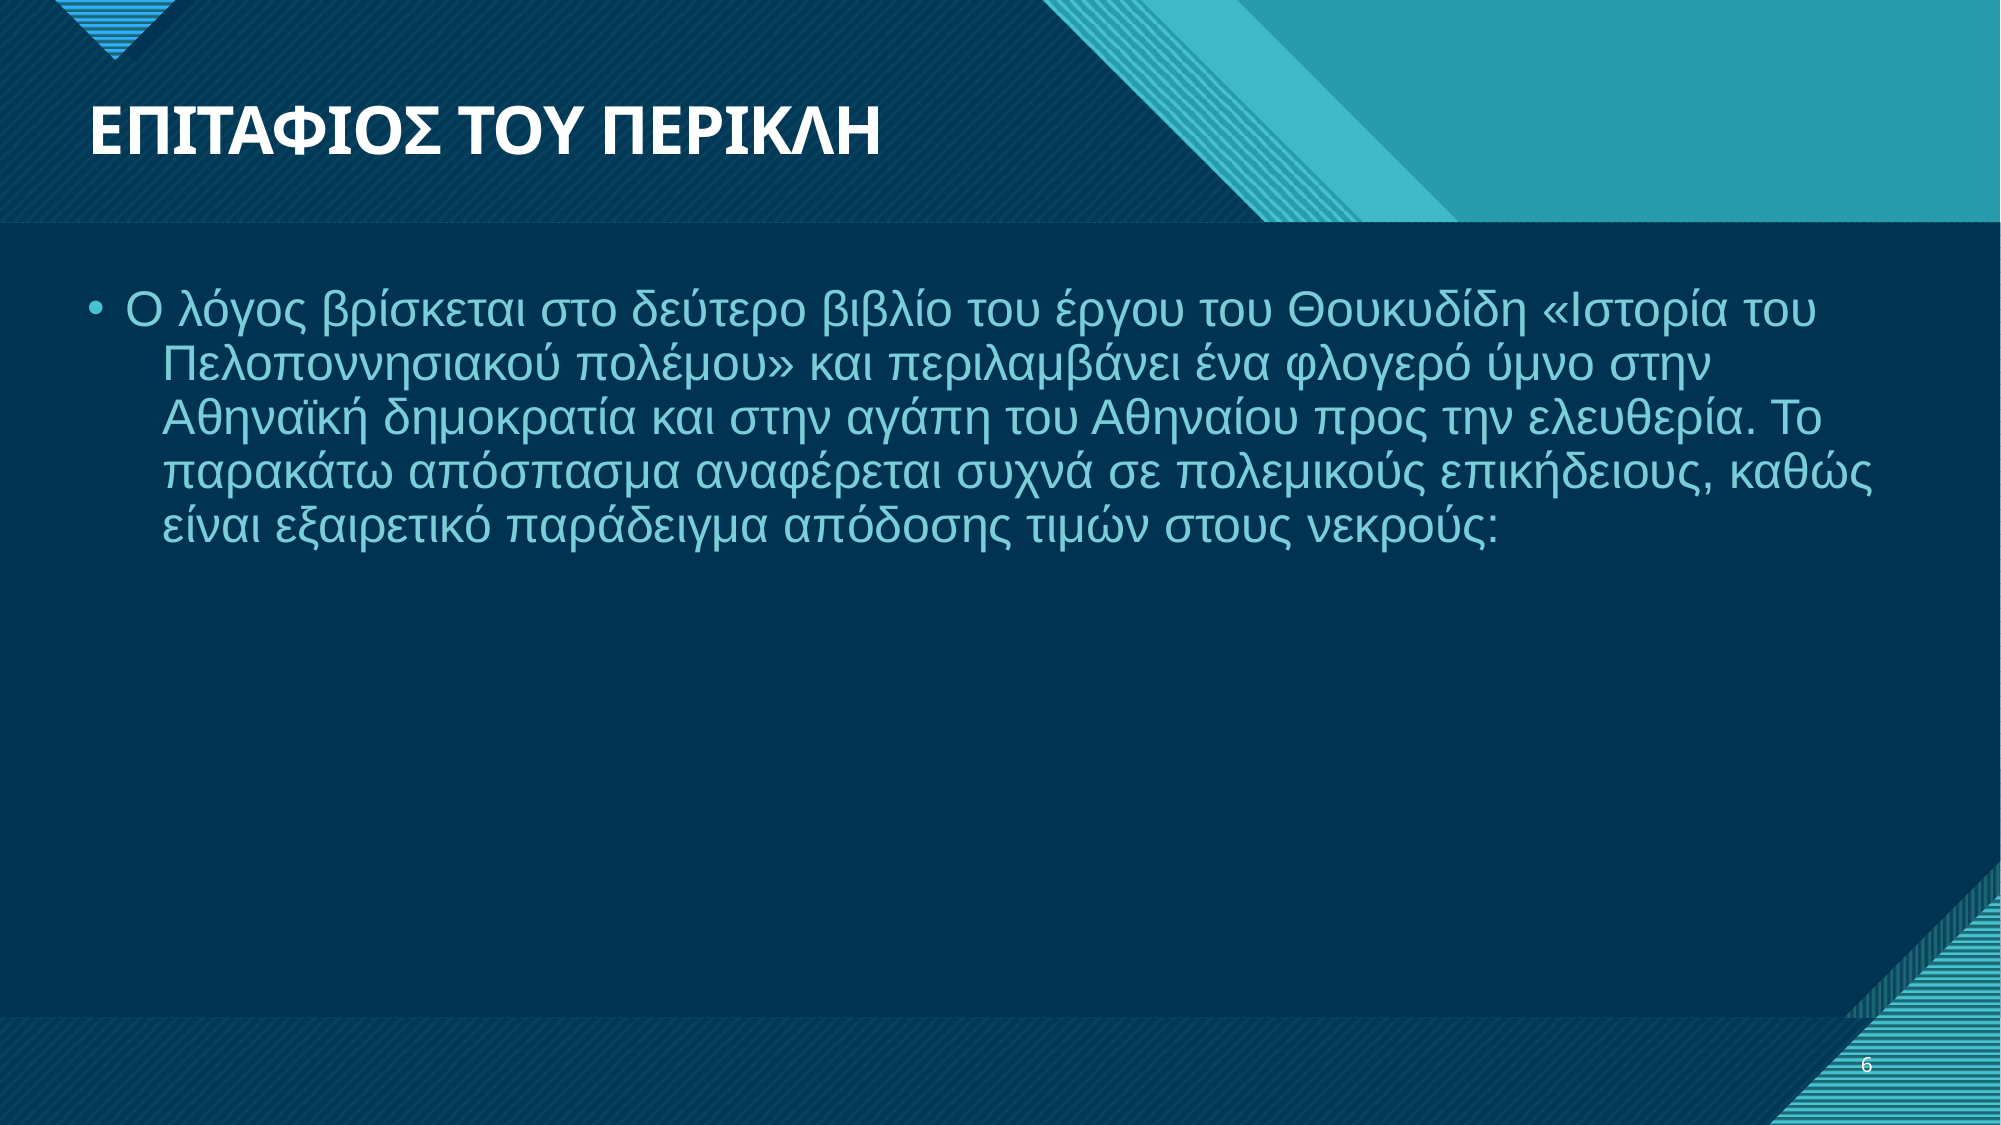

# ΕΠΙΤΑΦΙΟΣ ΤΟΥ ΠΕΡΙΚΛΗ
Ο λόγος βρίσκεται στο δεύτερο βιβλίο του έργου του Θουκυδίδη «Ιστορία του Πελοποννησιακού πολέμου» και περιλαμβάνει ένα φλογερό ύμνο στην Αθηναϊκή δημοκρατία και στην αγάπη του Αθηναίου προς την ελευθερία. Το παρακάτω απόσπασμα αναφέρεται συχνά σε πολεμικούς επικήδειους, καθώς είναι εξαιρετικό παράδειγμα απόδοσης τιμών στους νεκρούς: